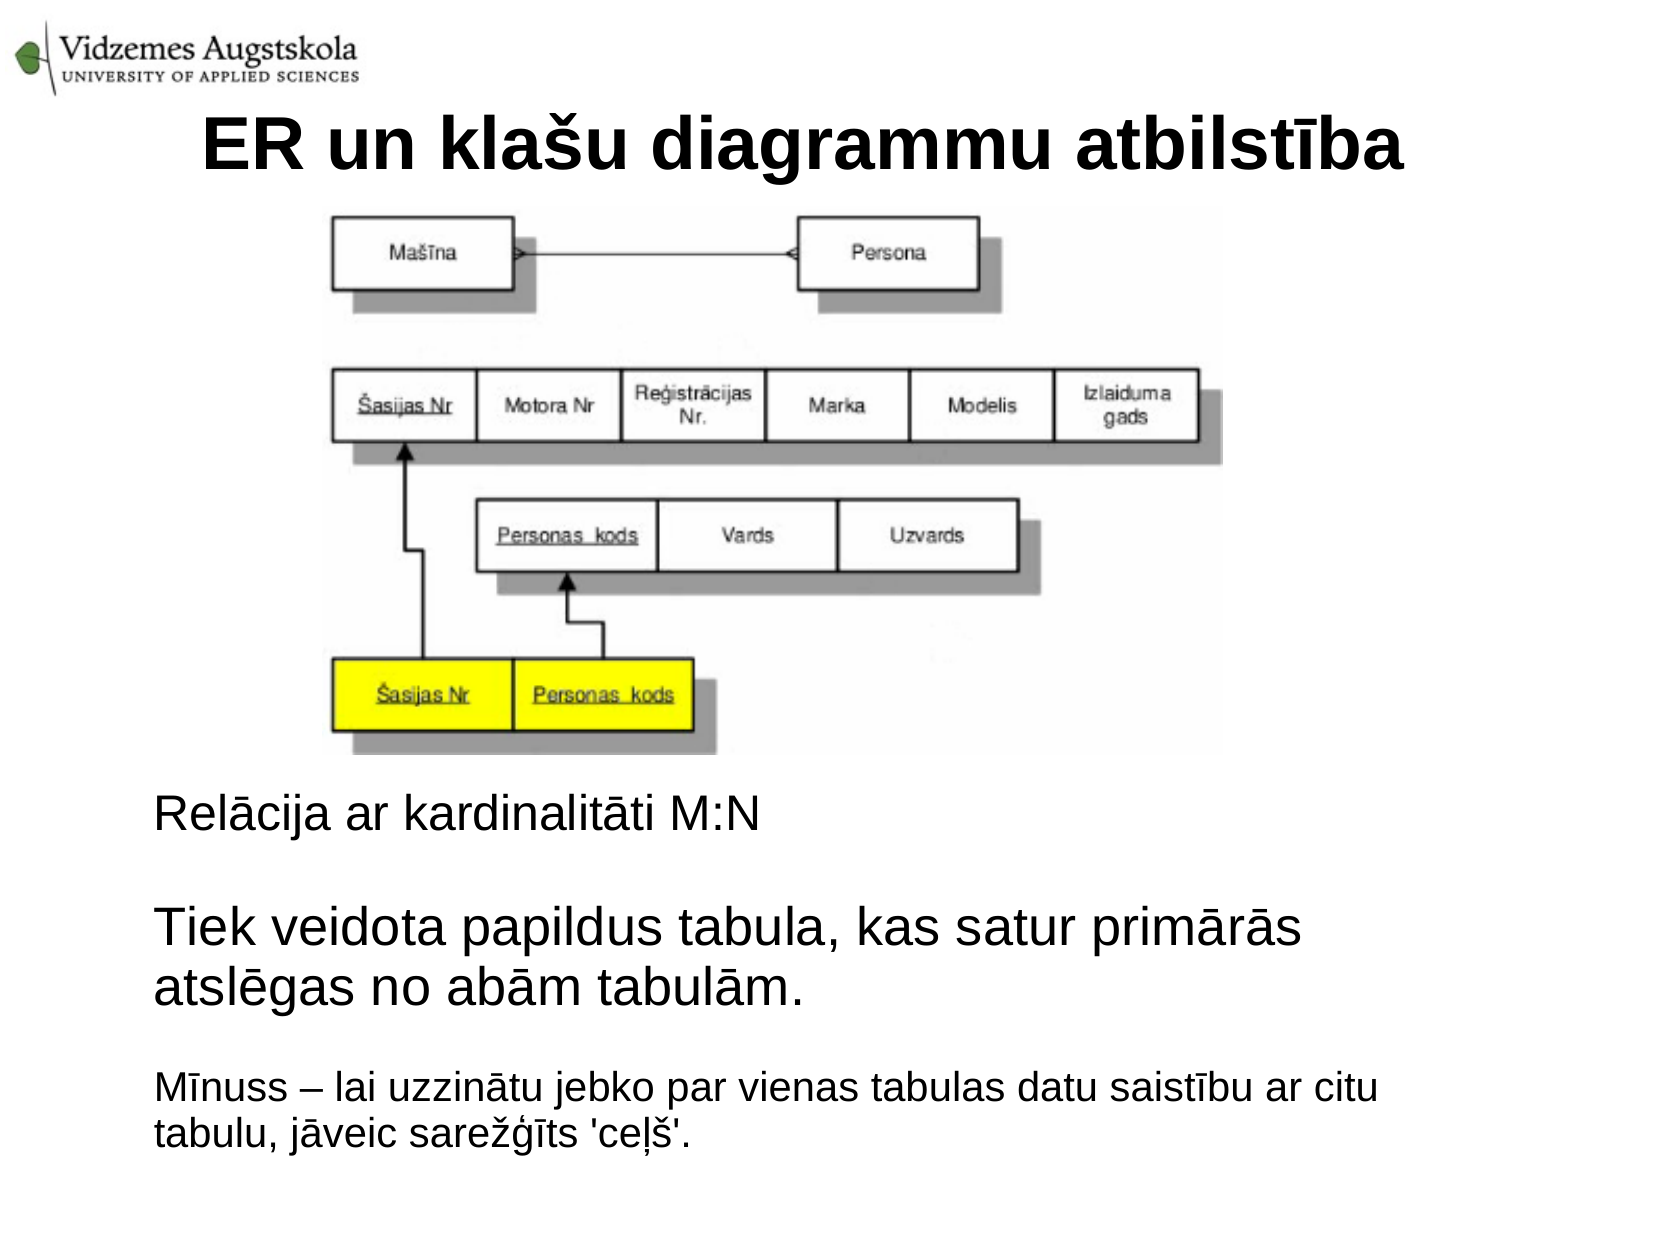

# ER un klašu diagrammu atbilstība
Relācija ar kardinalitāti M:N
Tiek veidota papildus tabula, kas satur primārās atslēgas no abām tabulām.
Mīnuss – lai uzzinātu jebko par vienas tabulas datu saistību ar citu tabulu, jāveic sarežģīts 'ceļš'.